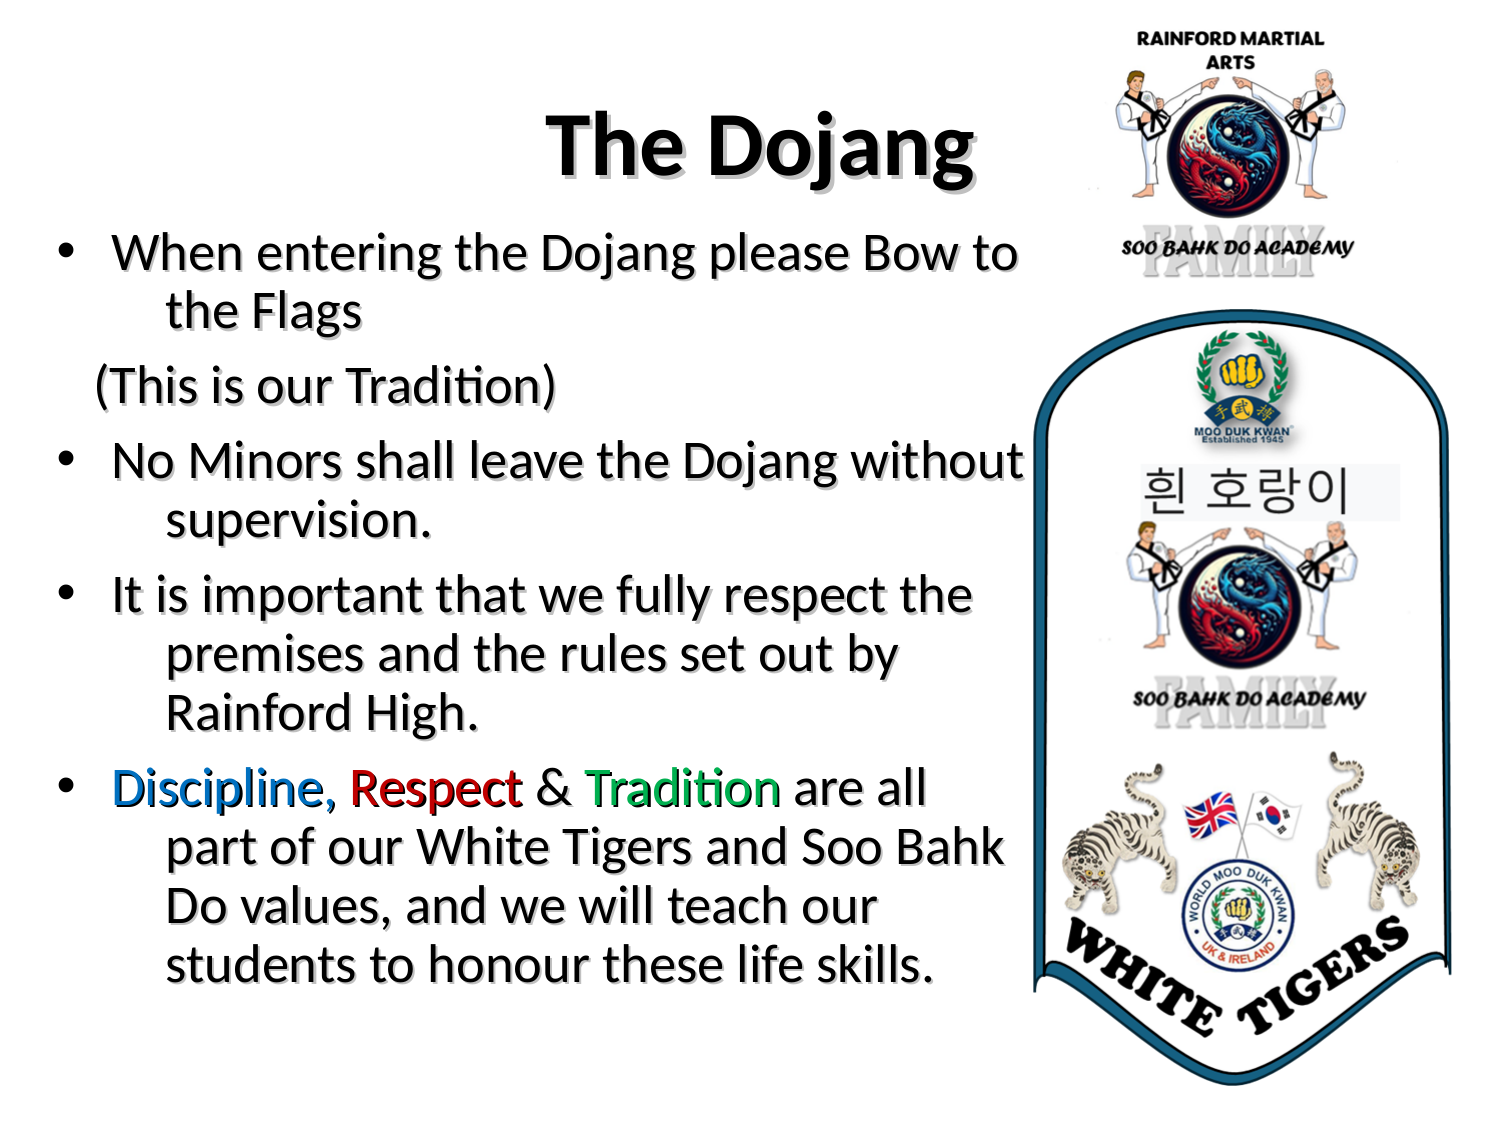

# The Dojang
When entering the Dojang please Bow to the Flags
 (This is our Tradition)
No Minors shall leave the Dojang without supervision.
It is important that we fully respect the premises and the rules set out by Rainford High.
Discipline, Respect & Tradition are all part of our White Tigers and Soo Bahk Do values, and we will teach our students to honour these life skills.